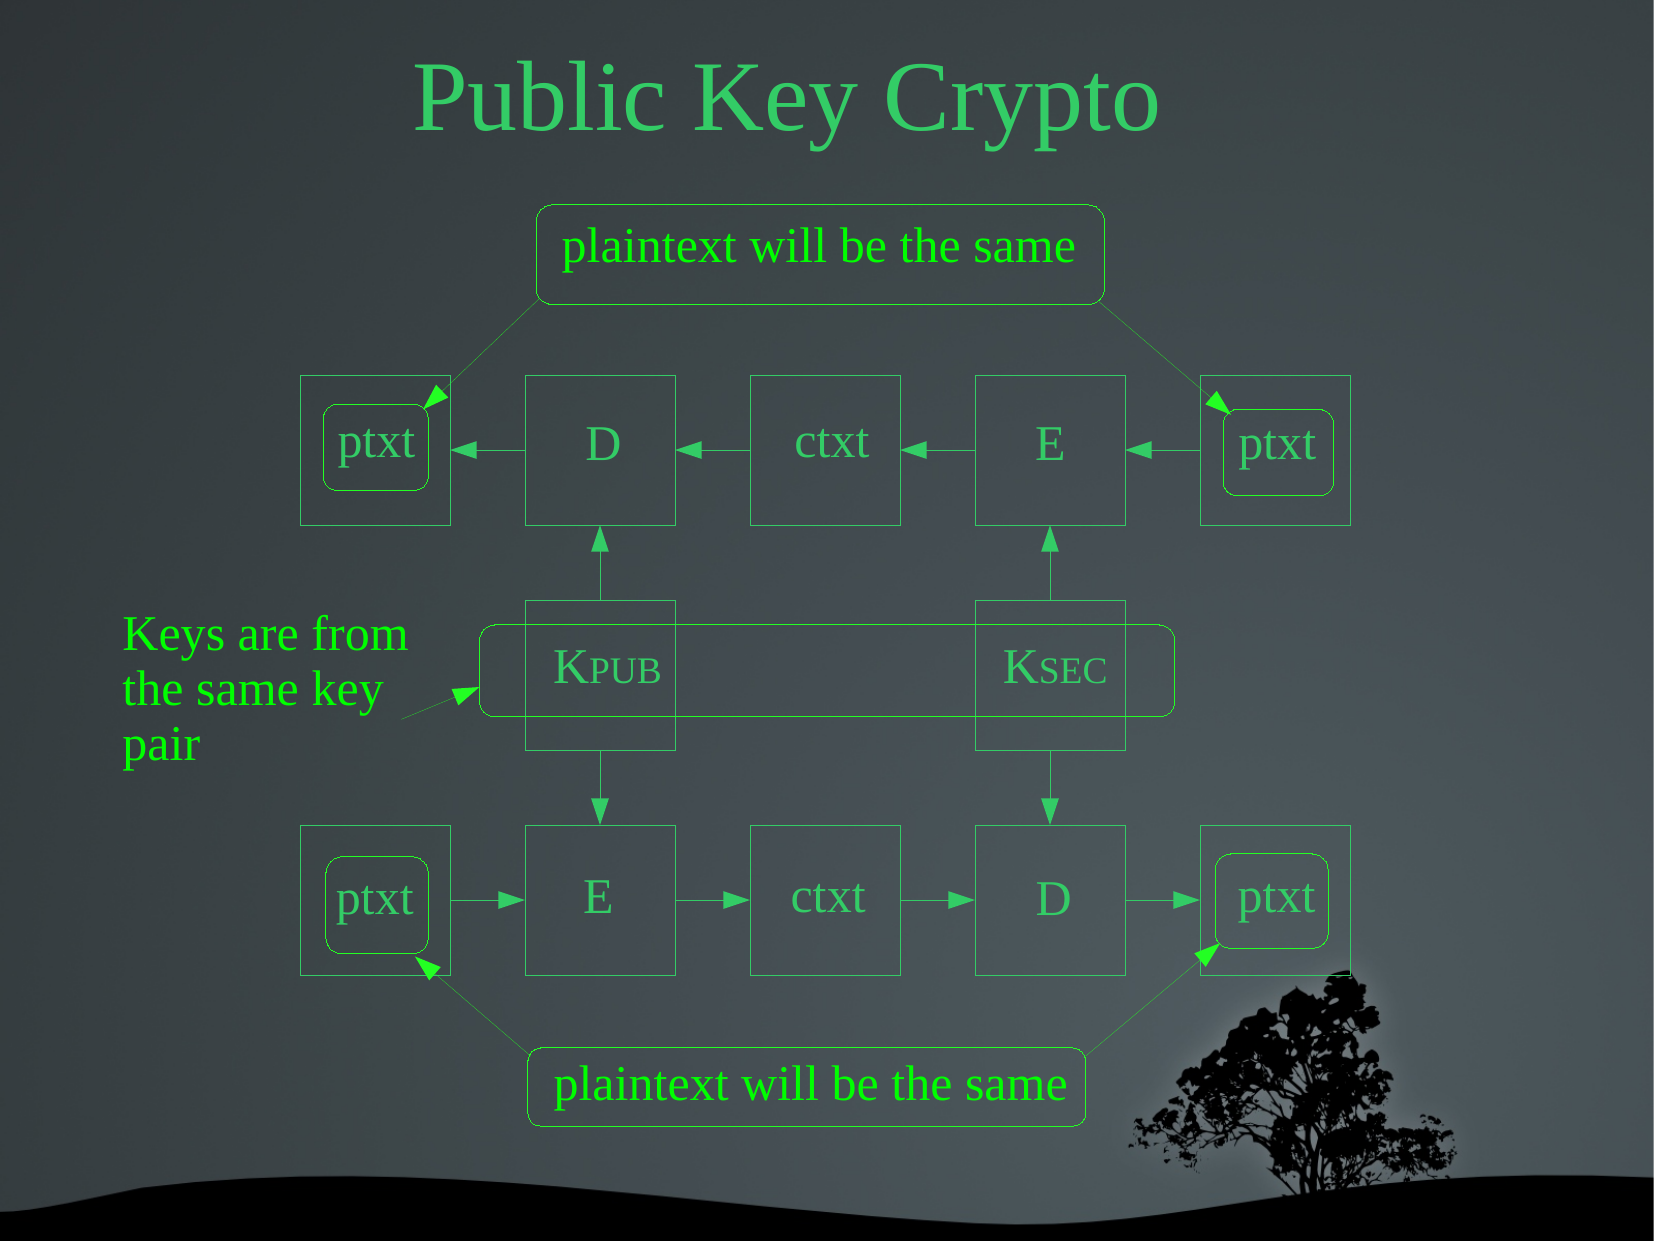

Public Key Crypto
plaintext will be the same
ptxt
ctxt
ptxt
E
D
Keys are from
the same key
pair
KPUB
KSEC
ptxt
ctxt
E
ptxt
D
plaintext will be the same